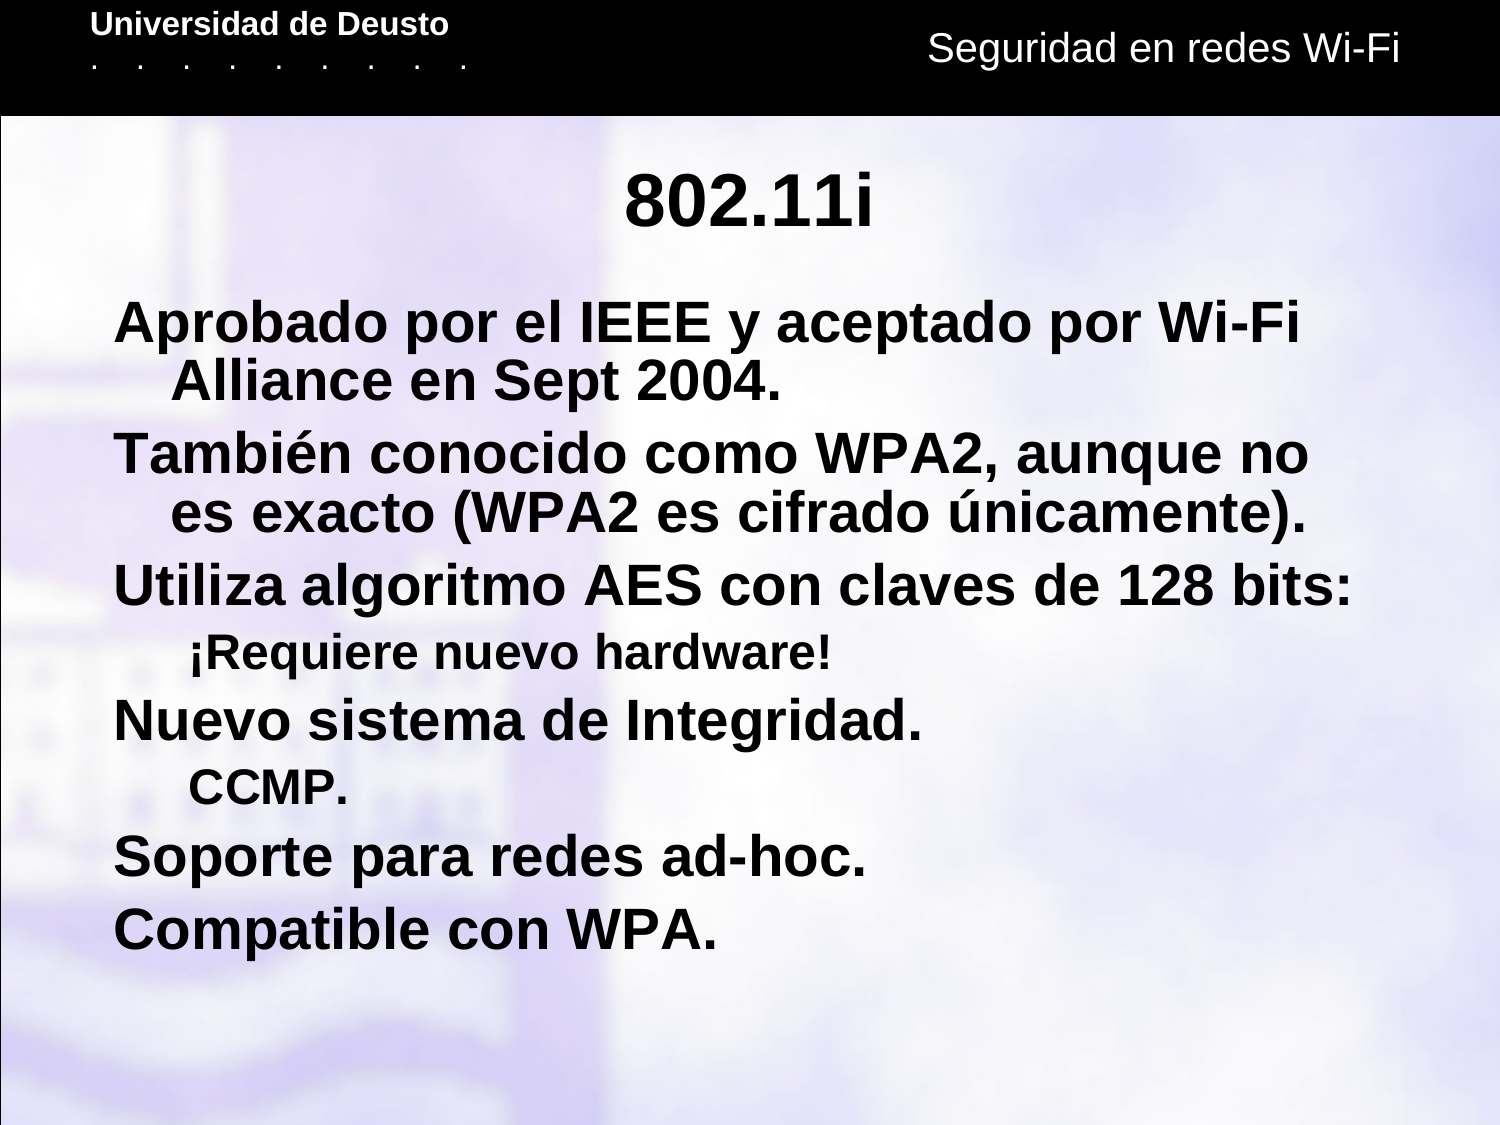

# 802.11i
Aprobado por el IEEE y aceptado por Wi-Fi Alliance en Sept 2004.
También conocido como WPA2, aunque no es exacto (WPA2 es cifrado únicamente).
Utiliza algoritmo AES con claves de 128 bits:
¡Requiere nuevo hardware!
Nuevo sistema de Integridad.
CCMP.
Soporte para redes ad-hoc.
Compatible con WPA.